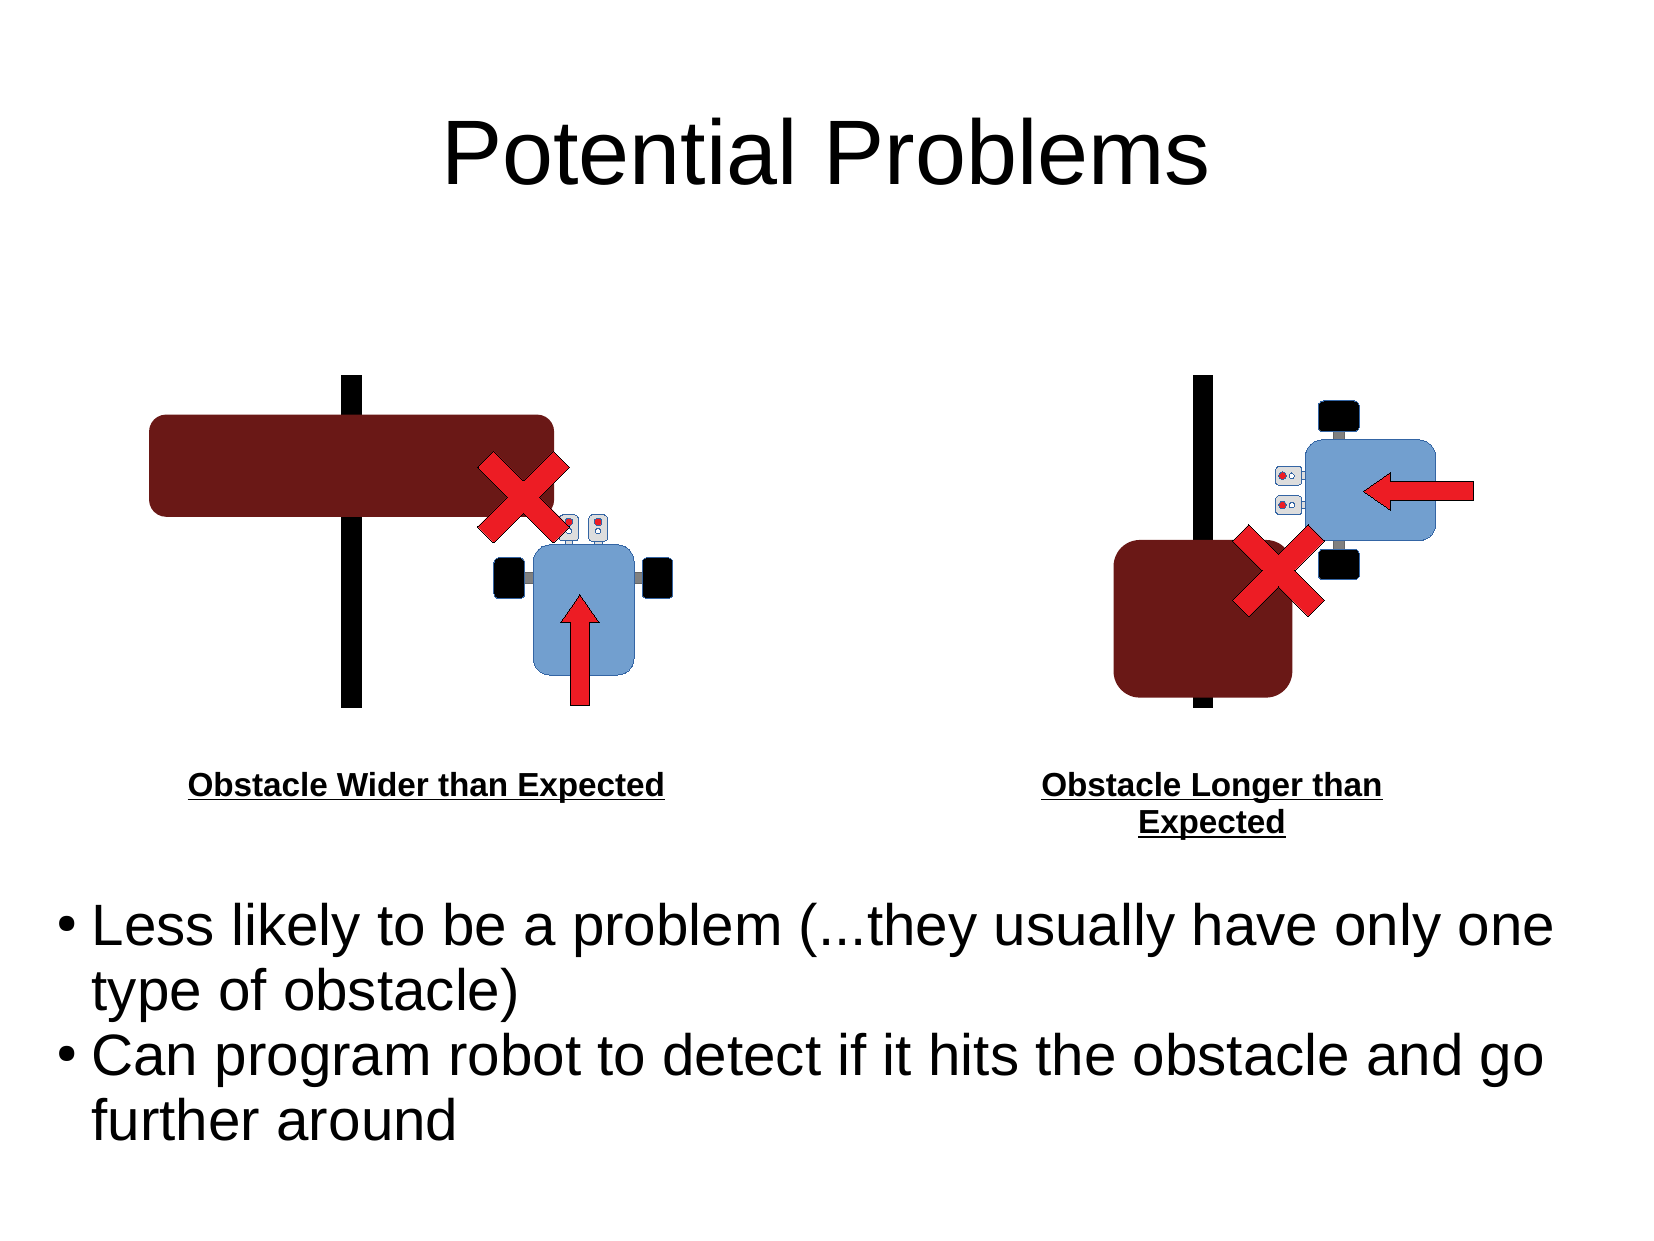

# Potential Problems
Obstacle Wider than Expected
Obstacle Longer than Expected
Less likely to be a problem (...they usually have only one type of obstacle)
Can program robot to detect if it hits the obstacle and go further around